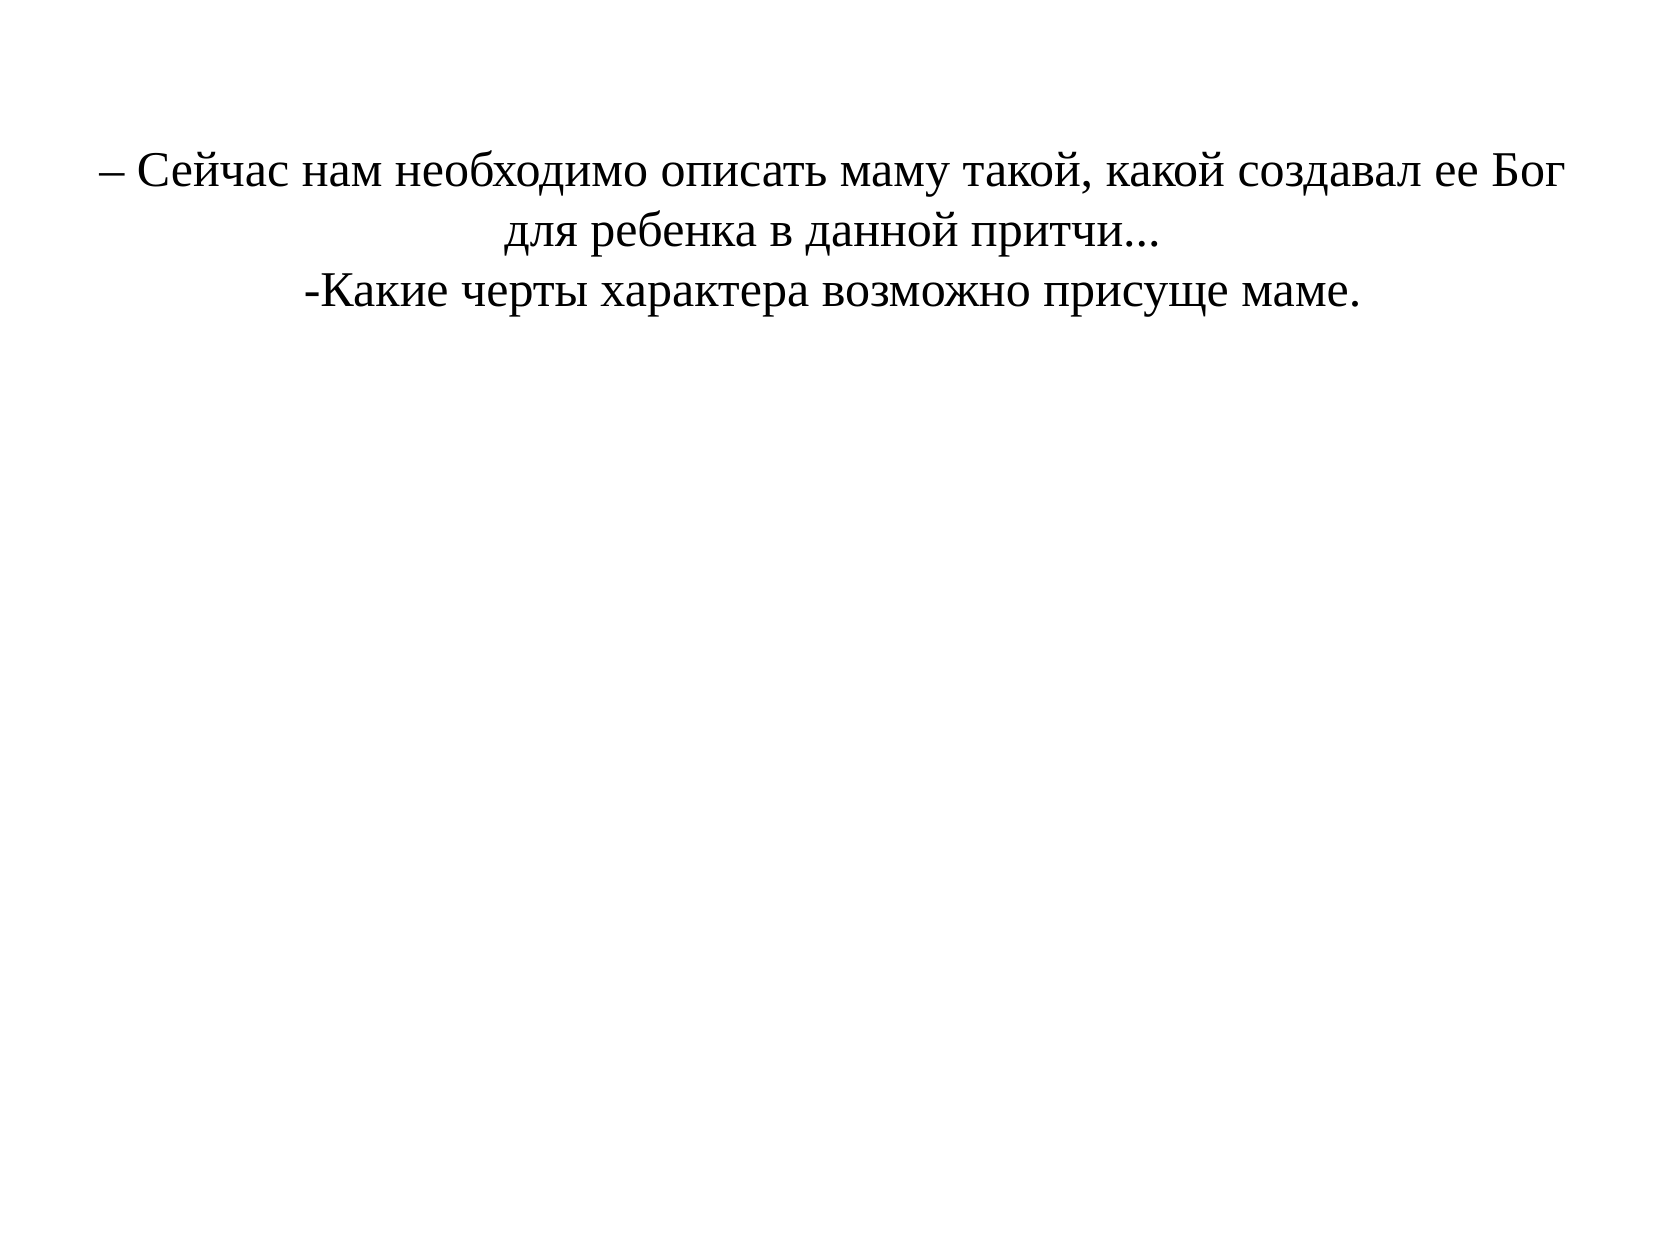

# – Сейчас нам необходимо описать маму такой, какой создавал ее Бог для ребенка в данной притчи... -Какие черты характера возможно присуще маме.